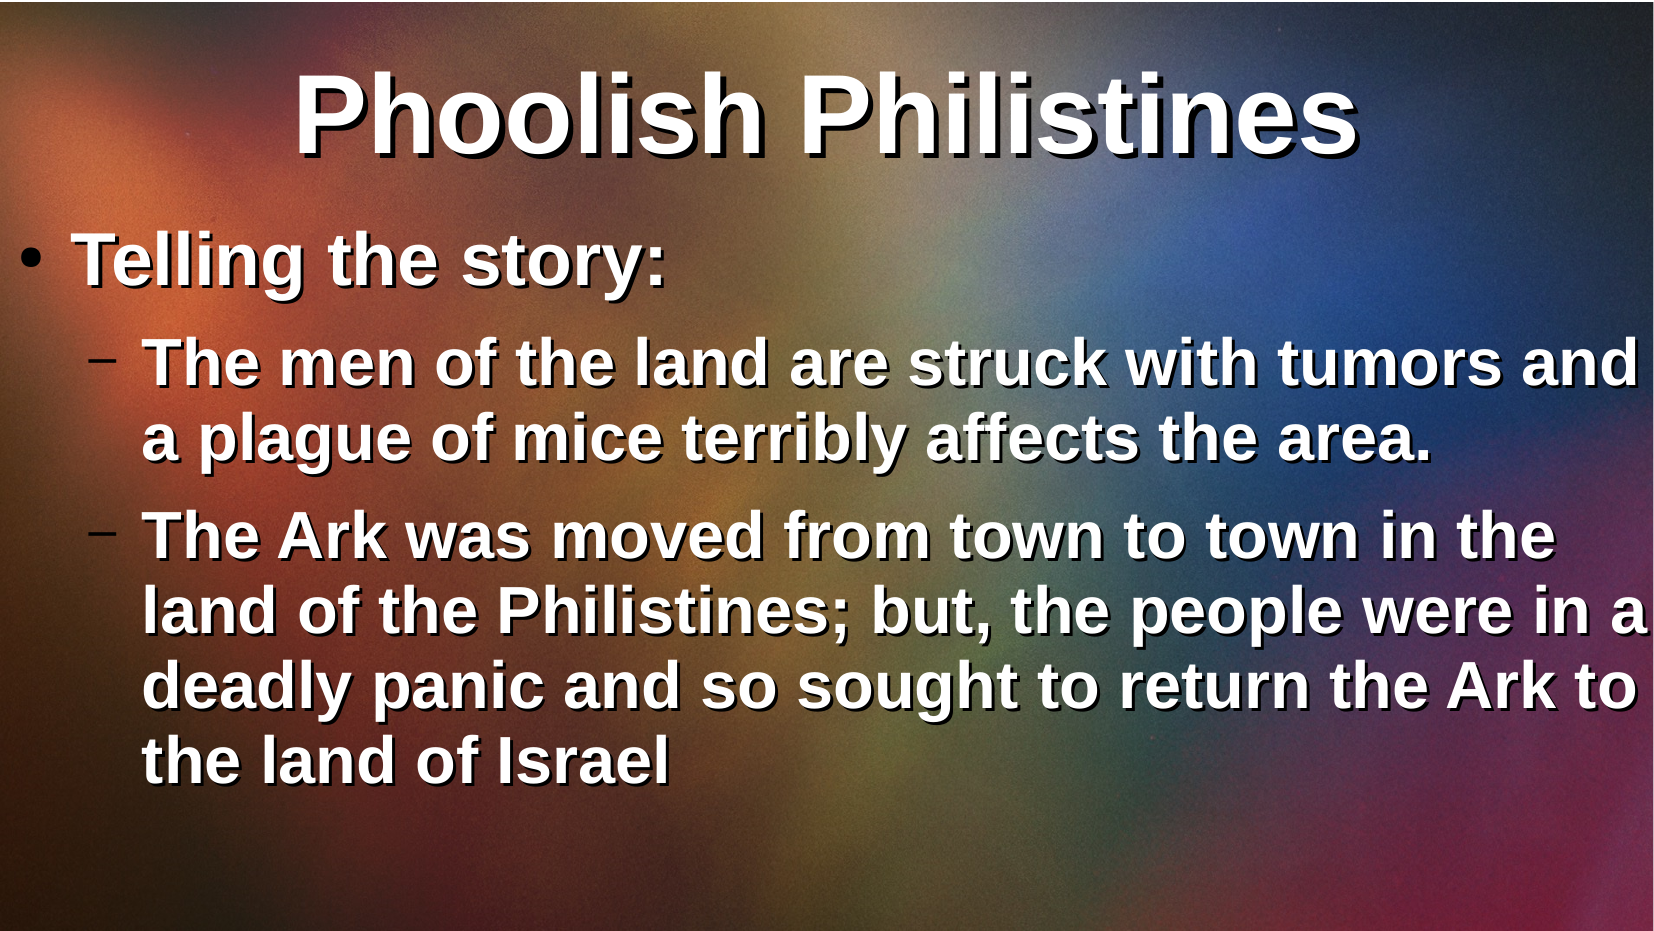

# Phoolish Philistines
Telling the story:
The men of the land are struck with tumors and a plague of mice terribly affects the area.
The Ark was moved from town to town in the land of the Philistines; but, the people were in a deadly panic and so sought to return the Ark to the land of Israel